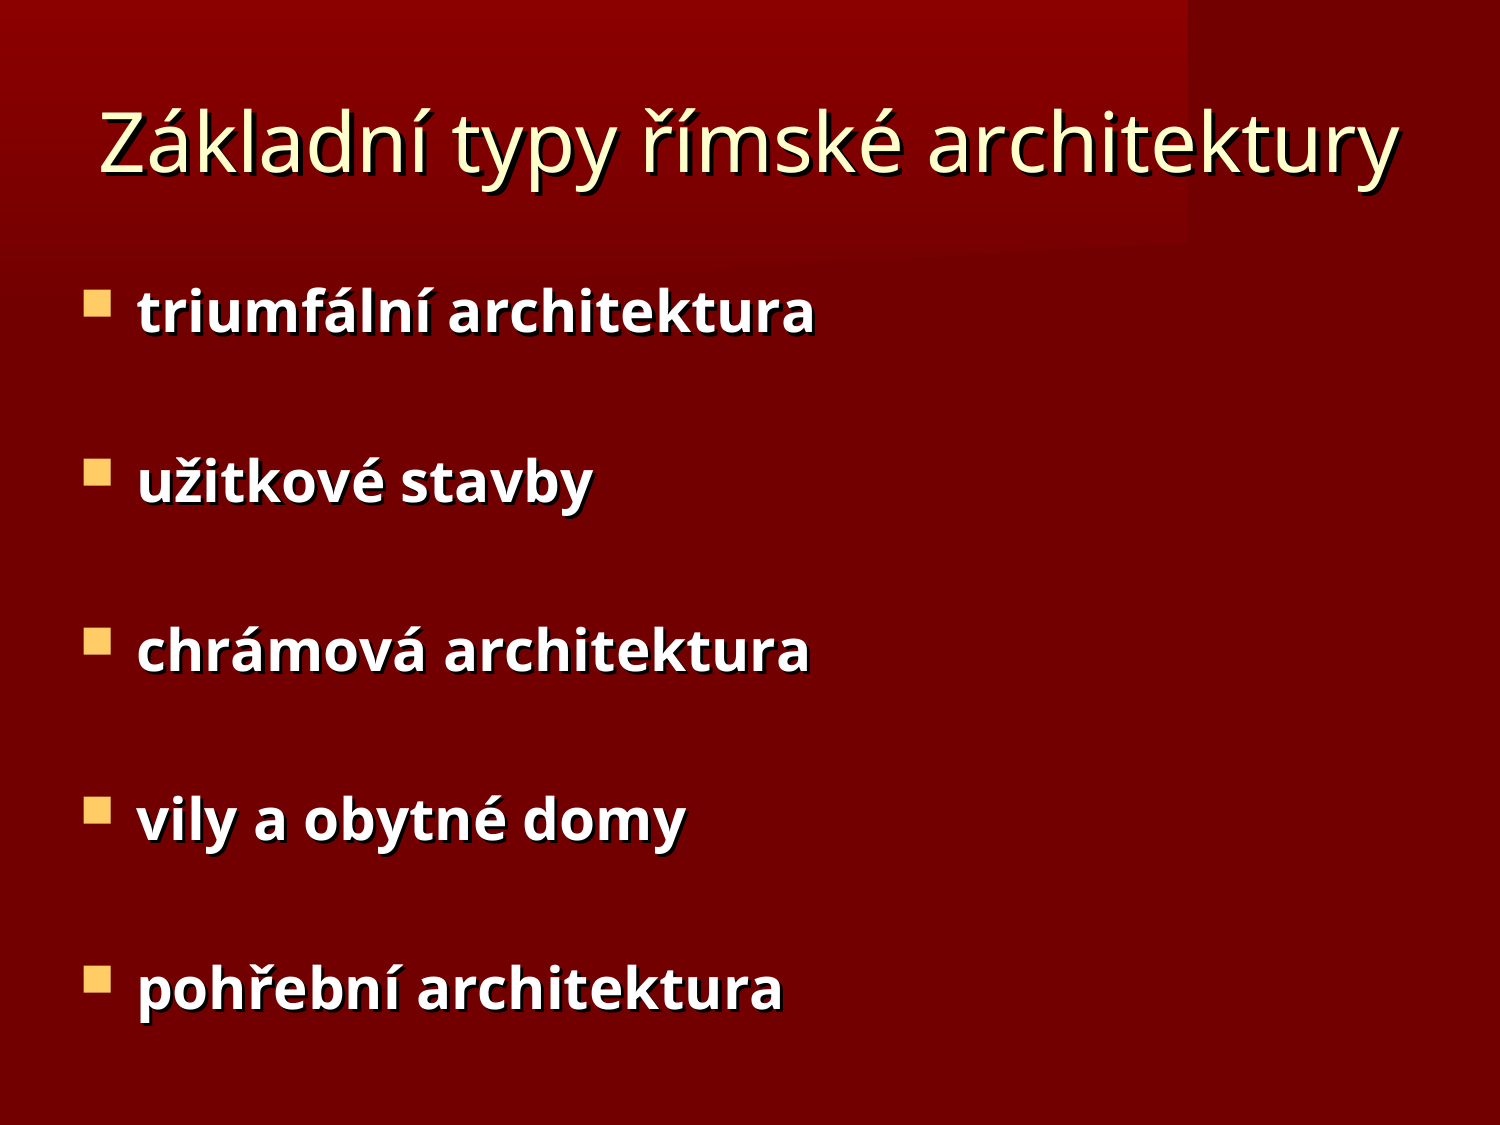

# Základní typy římské architektury
triumfální architektura
užitkové stavby
chrámová architektura
vily a obytné domy
pohřební architektura